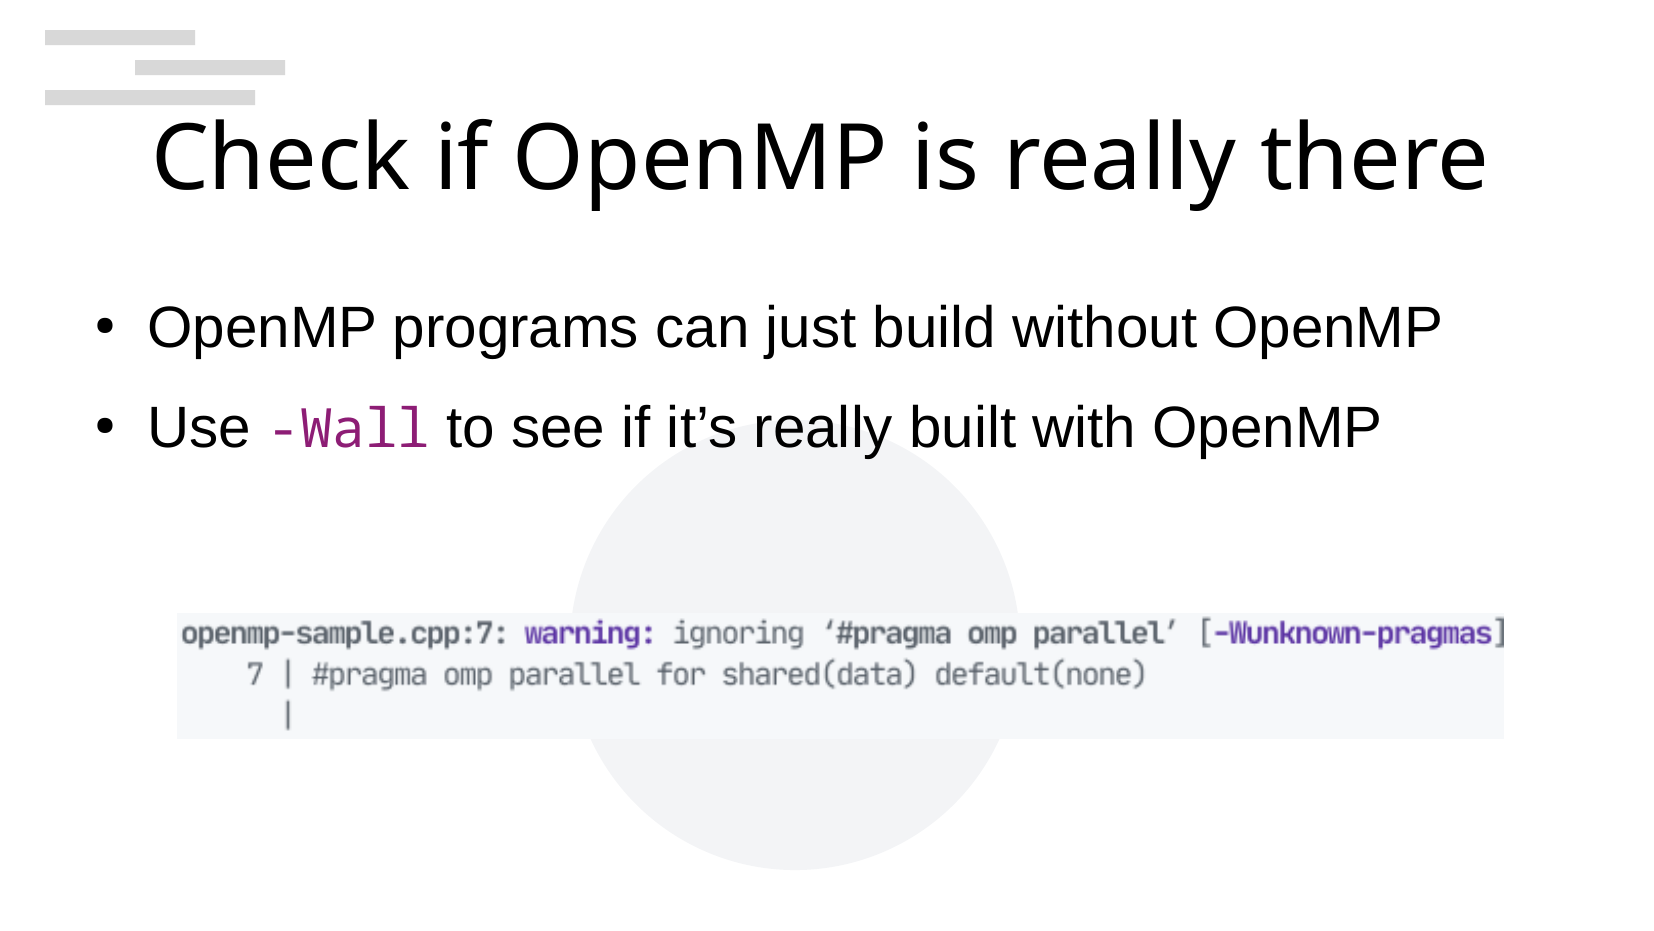

Check if OpenMP is really there
# OpenMP programs can just build without OpenMP
Use -Wall to see if it’s really built with OpenMP